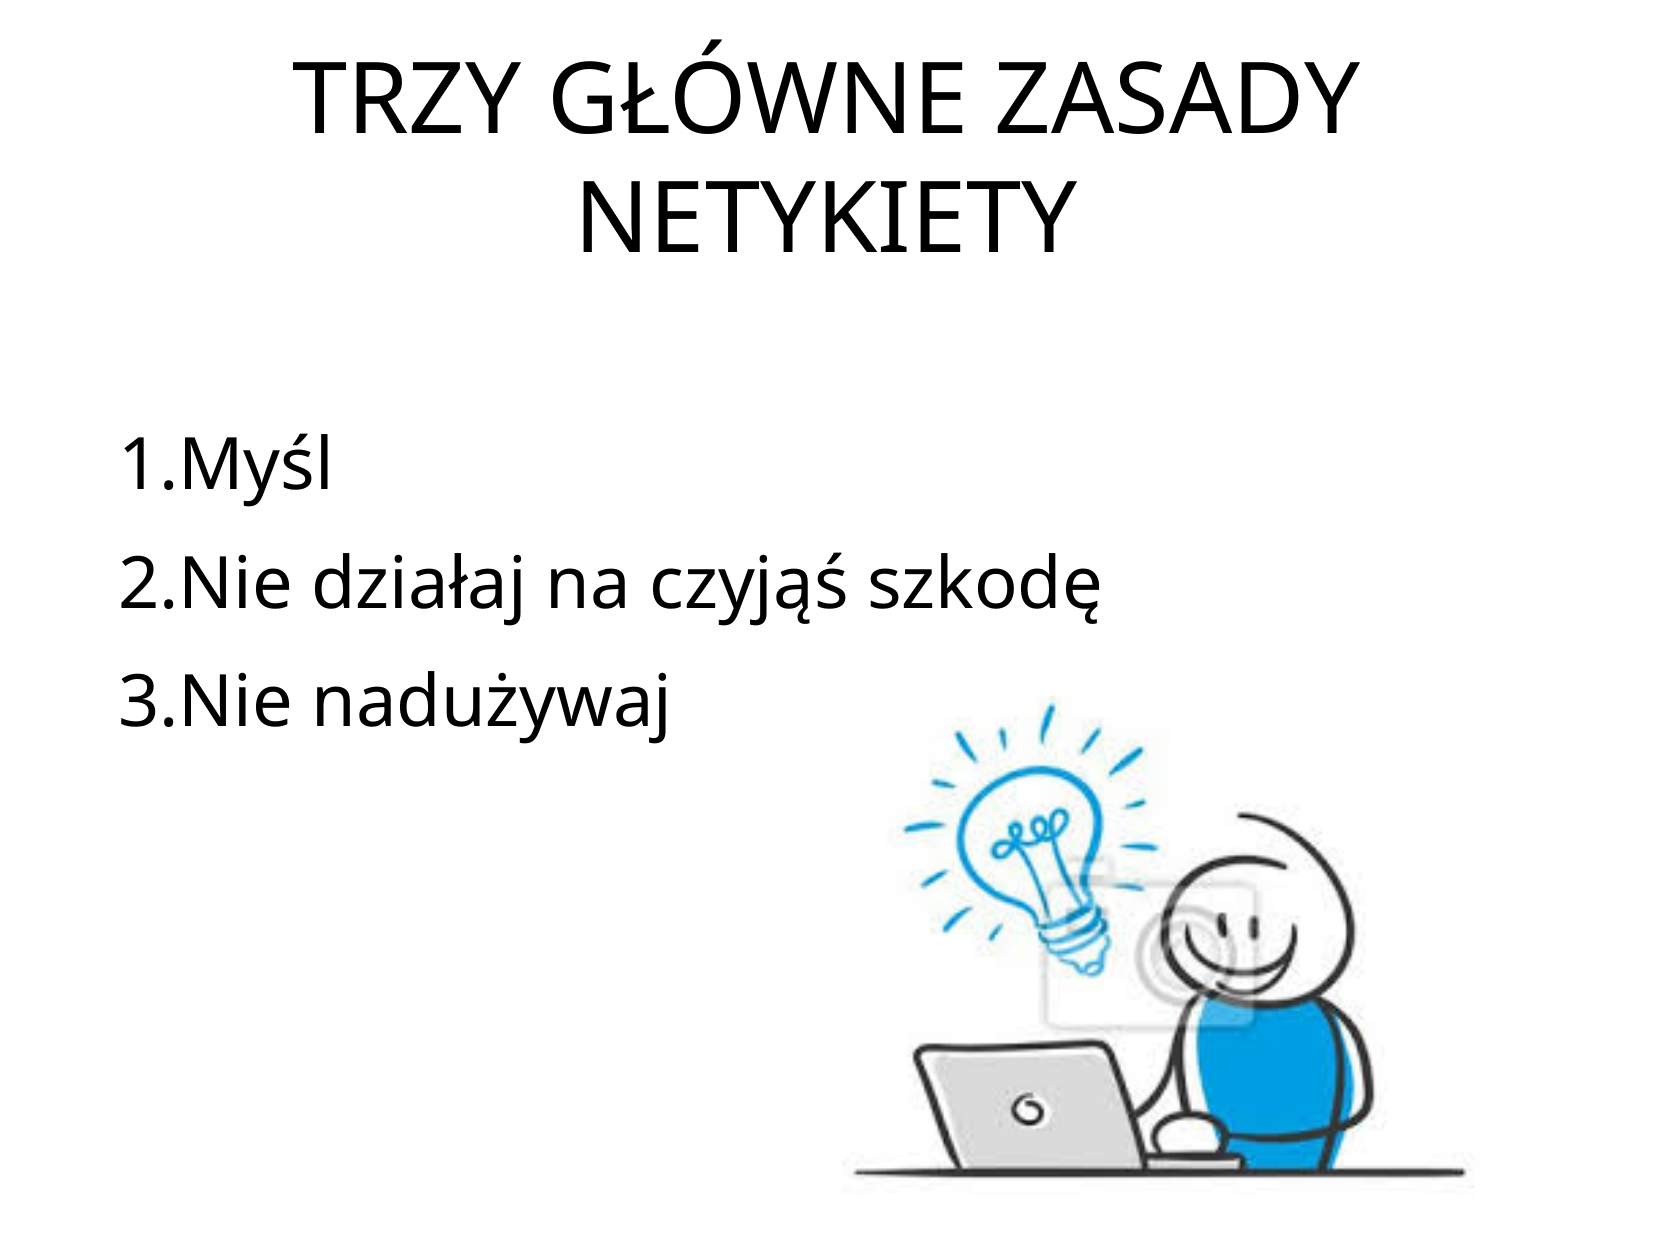

# TRZY GŁÓWNE ZASADY NETYKIETY
Myśl
Nie działaj na czyjąś szkodę
Nie nadużywaj